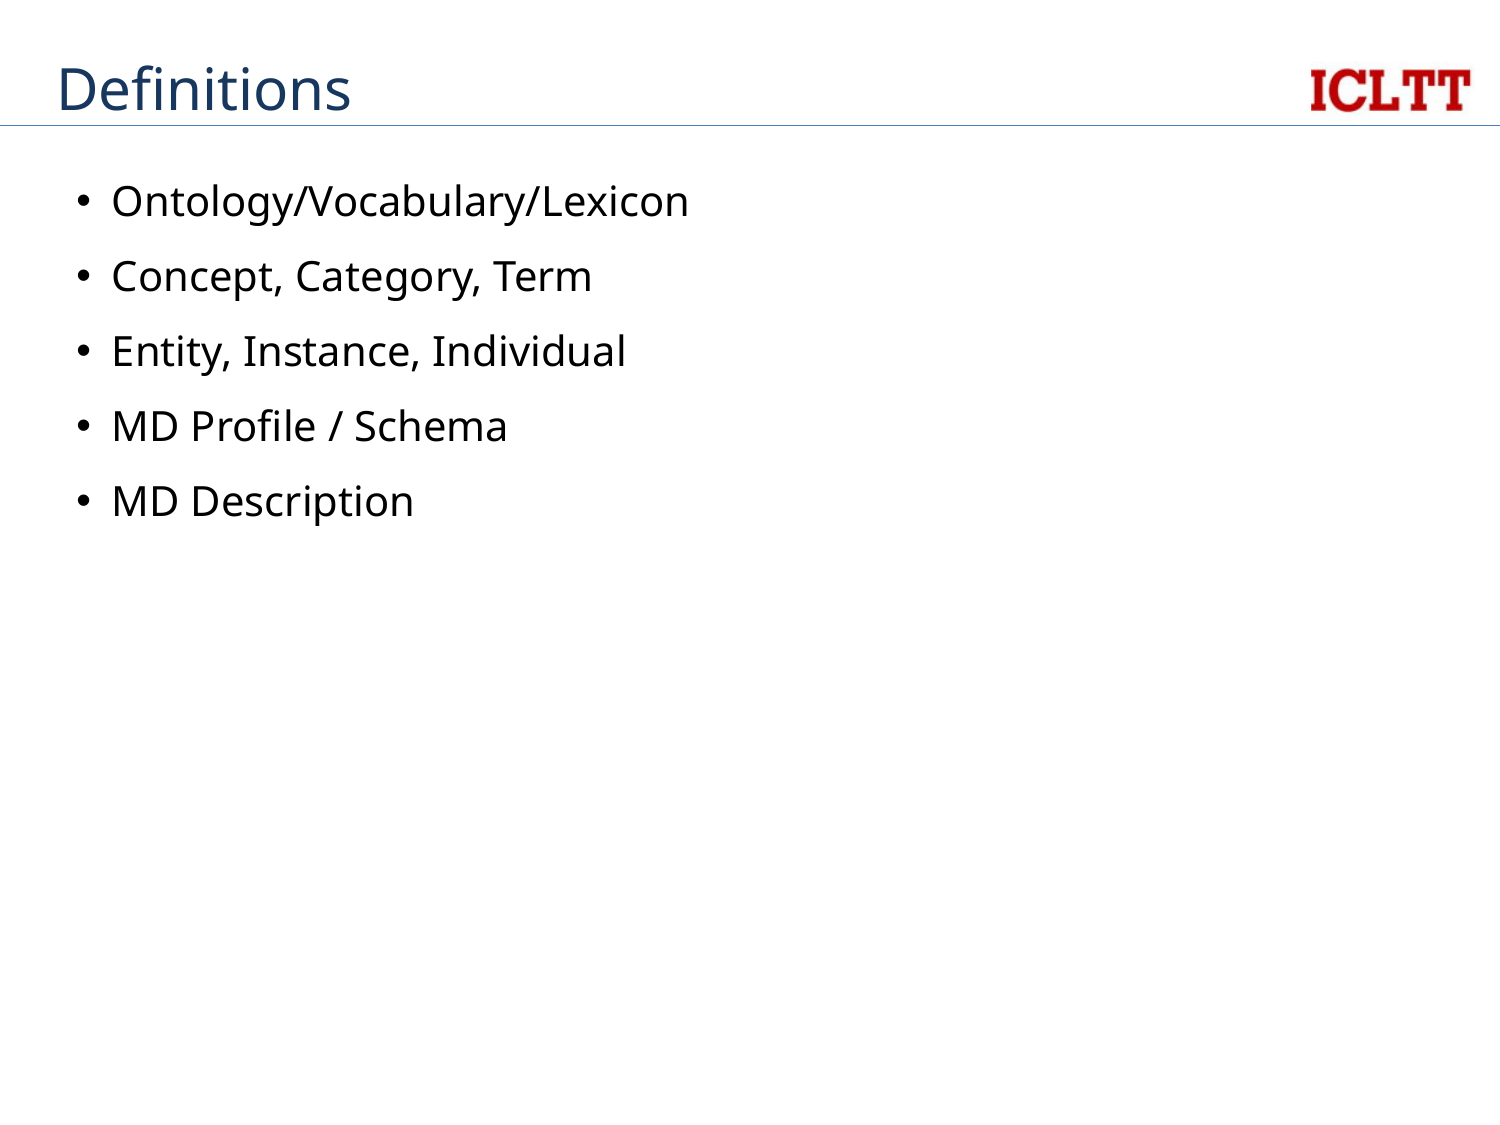

# Definitions
Ontology/Vocabulary/Lexicon
Concept, Category, Term
Entity, Instance, Individual
MD Profile / Schema
MD Description